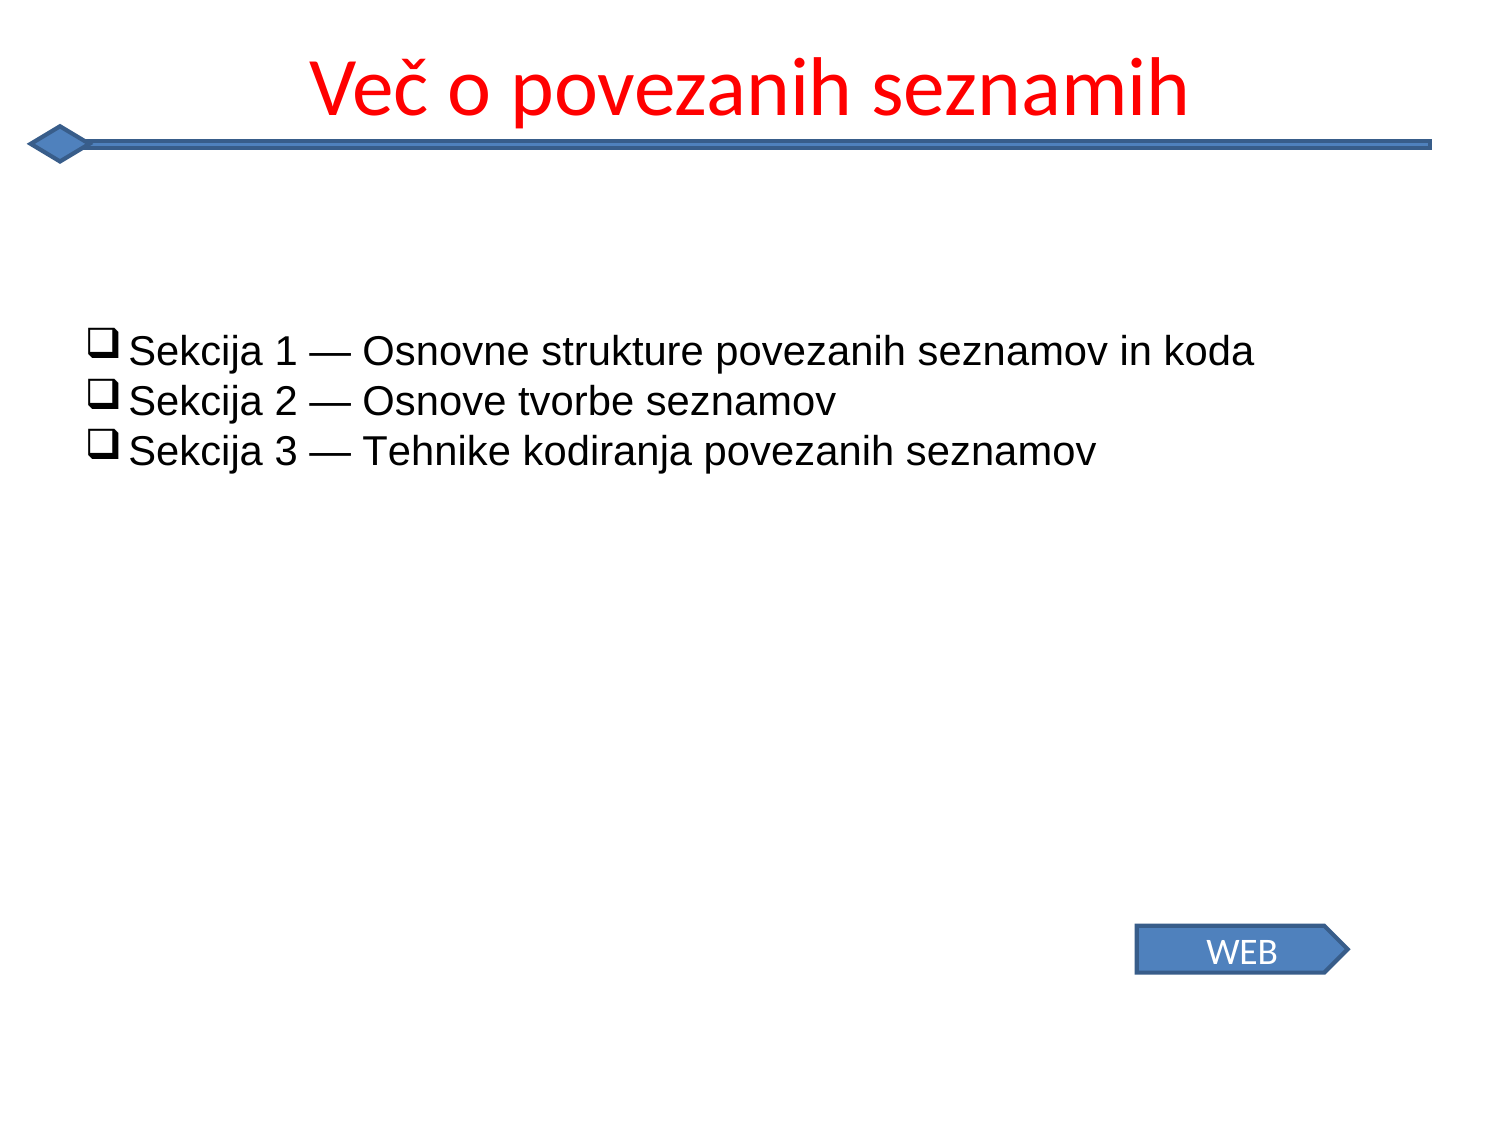

# Več o povezanih seznamih
Sekcija 1 — Osnovne strukture povezanih seznamov in koda
Sekcija 2 — Osnove tvorbe seznamov
Sekcija 3 — Tehnike kodiranja povezanih seznamov
WEB